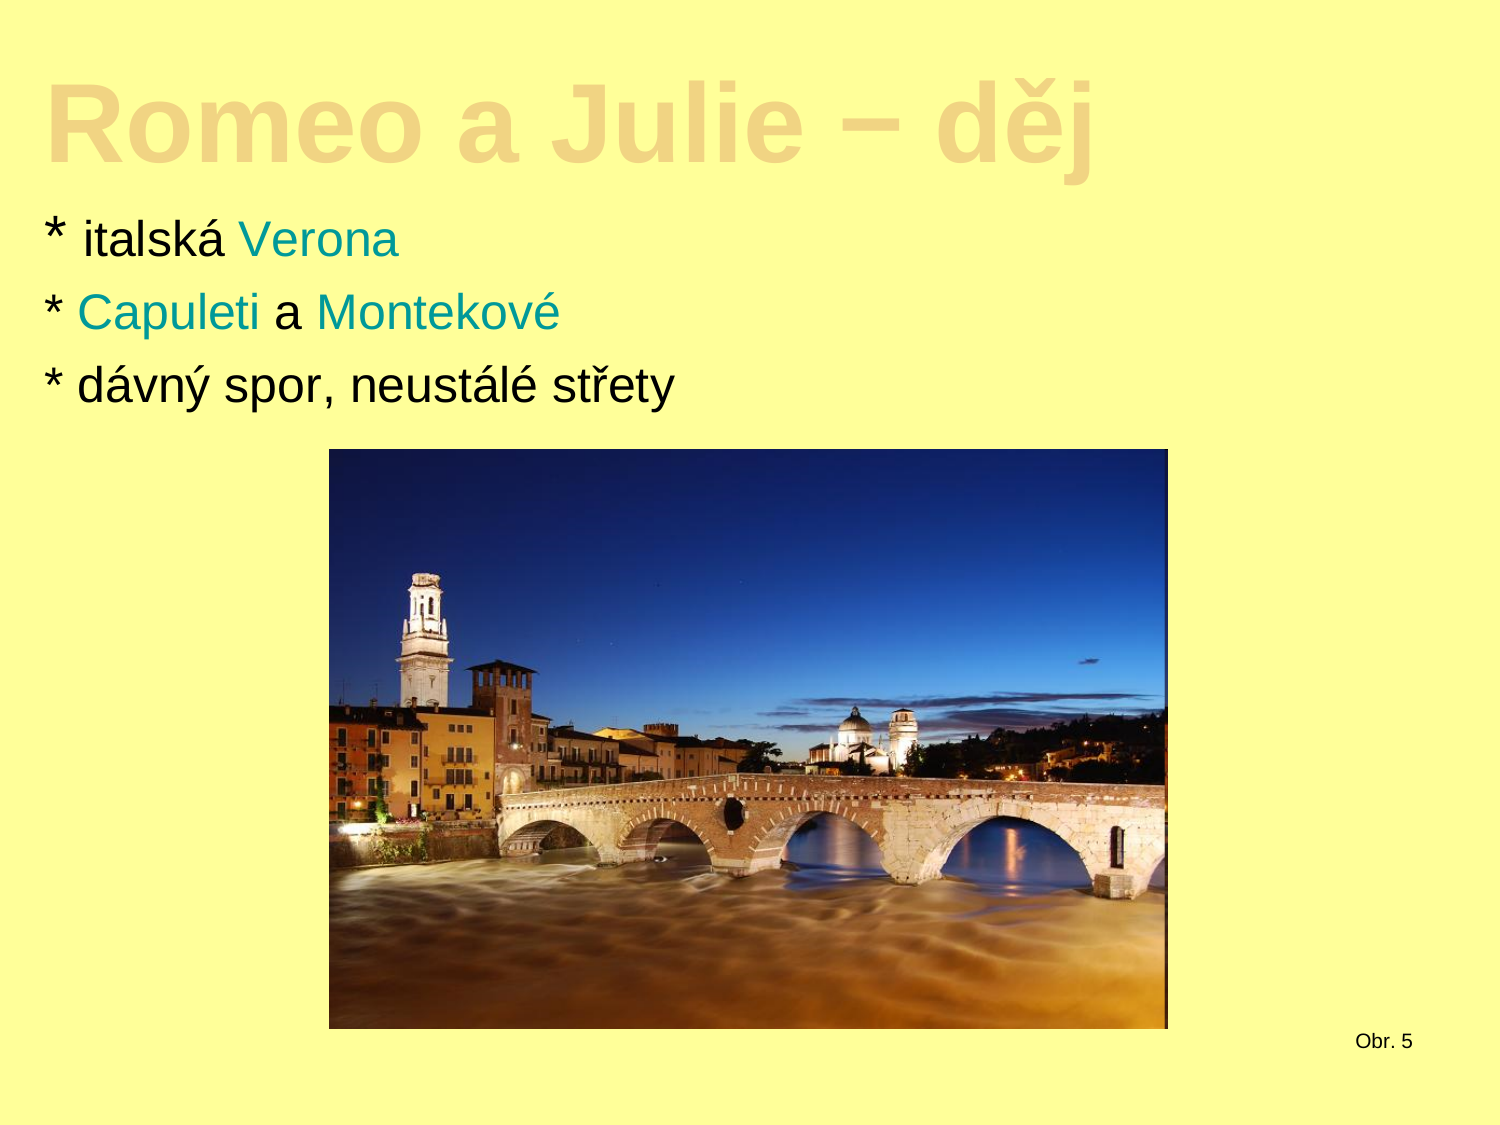

#
Romeo a Julie − děj
* italská Verona
* Capuleti a Montekové
* dávný spor, neustálé střety
Obr. 5